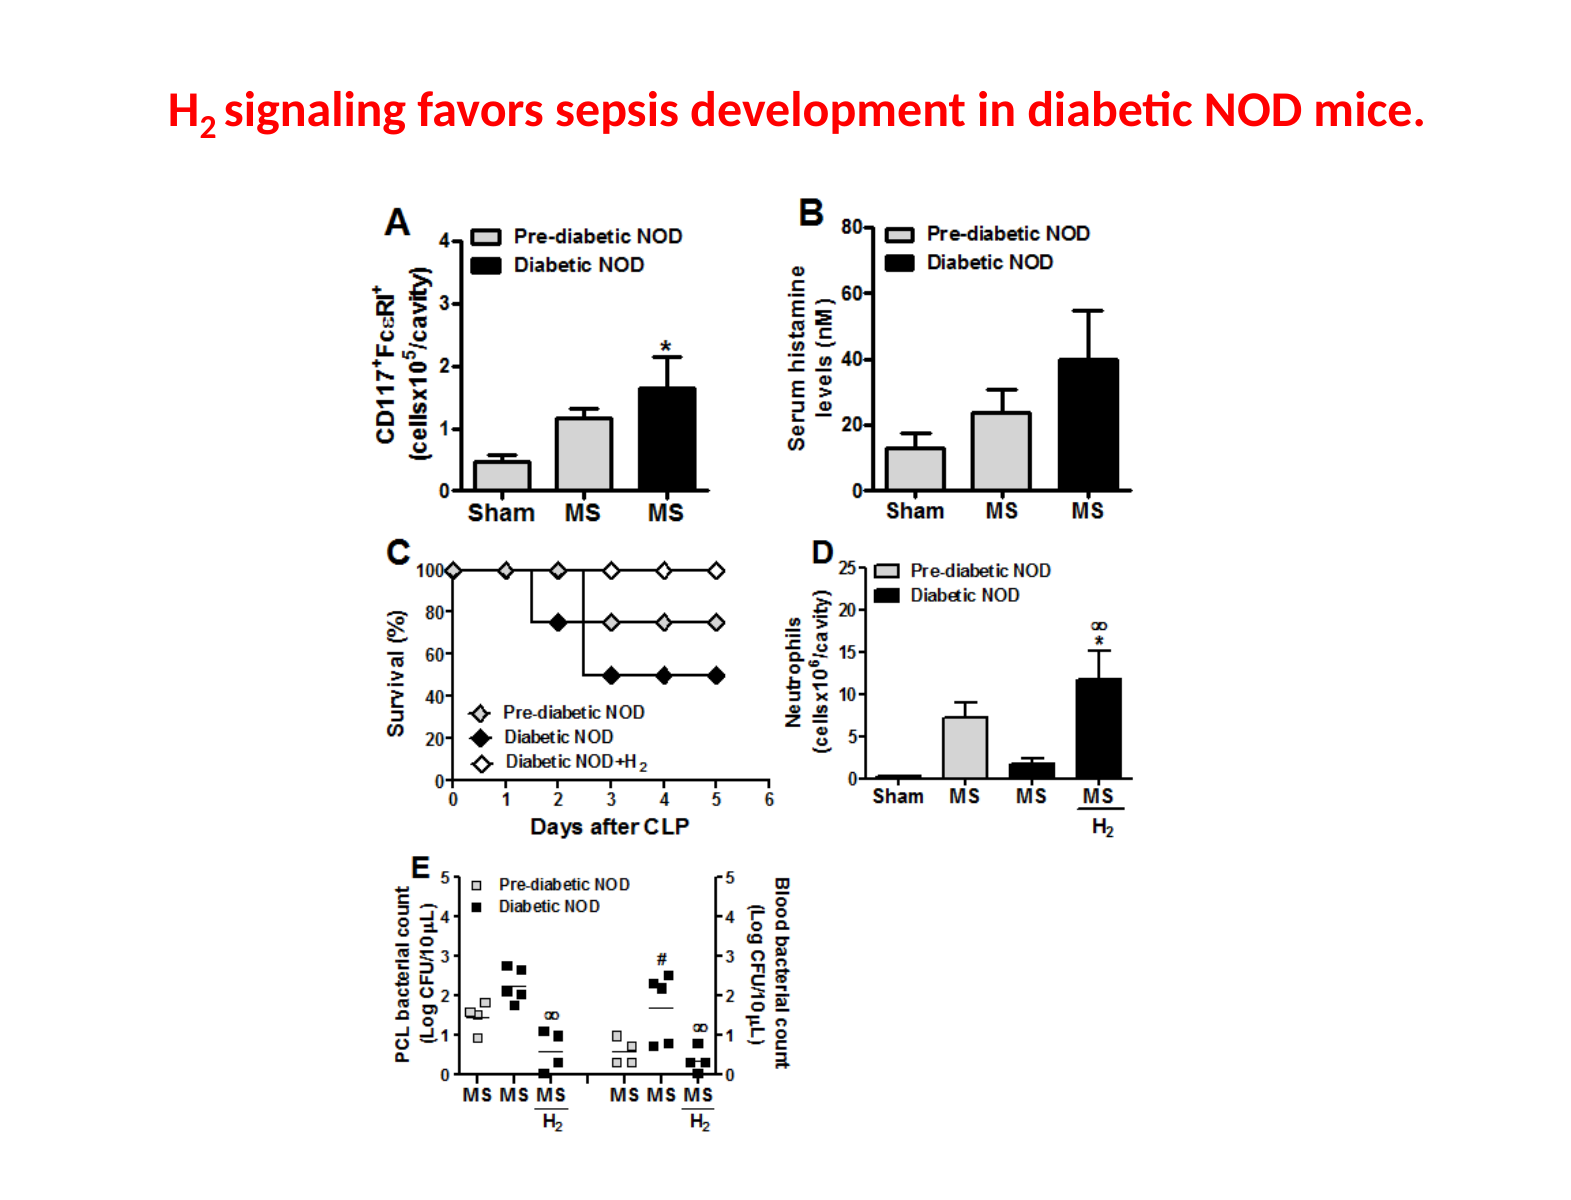

H2 signaling favors sepsis development in diabetic NOD mice.